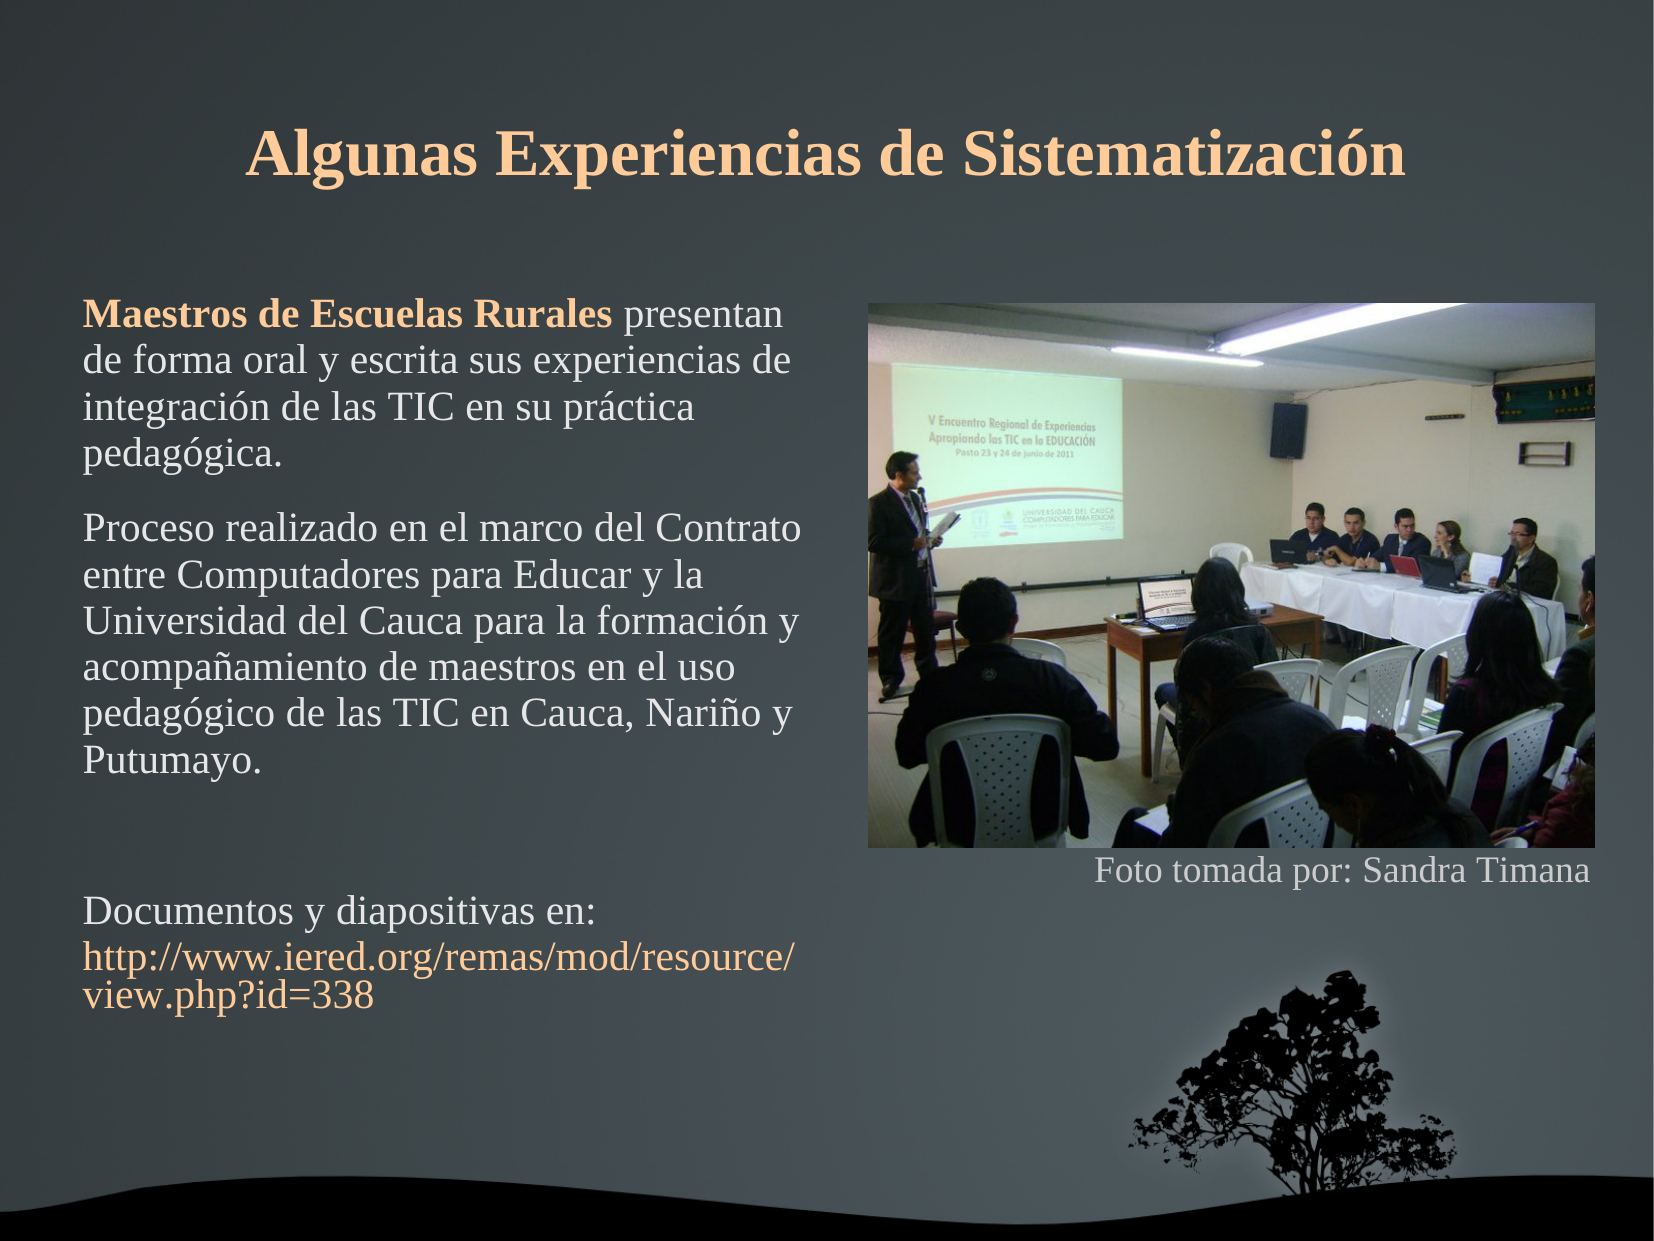

# Algunas Experiencias de Sistematización
Maestros de Escuelas Rurales presentan de forma oral y escrita sus experiencias de integración de las TIC en su práctica pedagógica.
Proceso realizado en el marco del Contrato entre Computadores para Educar y la Universidad del Cauca para la formación y acompañamiento de maestros en el uso pedagógico de las TIC en Cauca, Nariño y Putumayo.
Documentos y diapositivas en: http://www.iered.org/remas/mod/resource/view.php?id=338
Foto tomada por: Sandra Timana